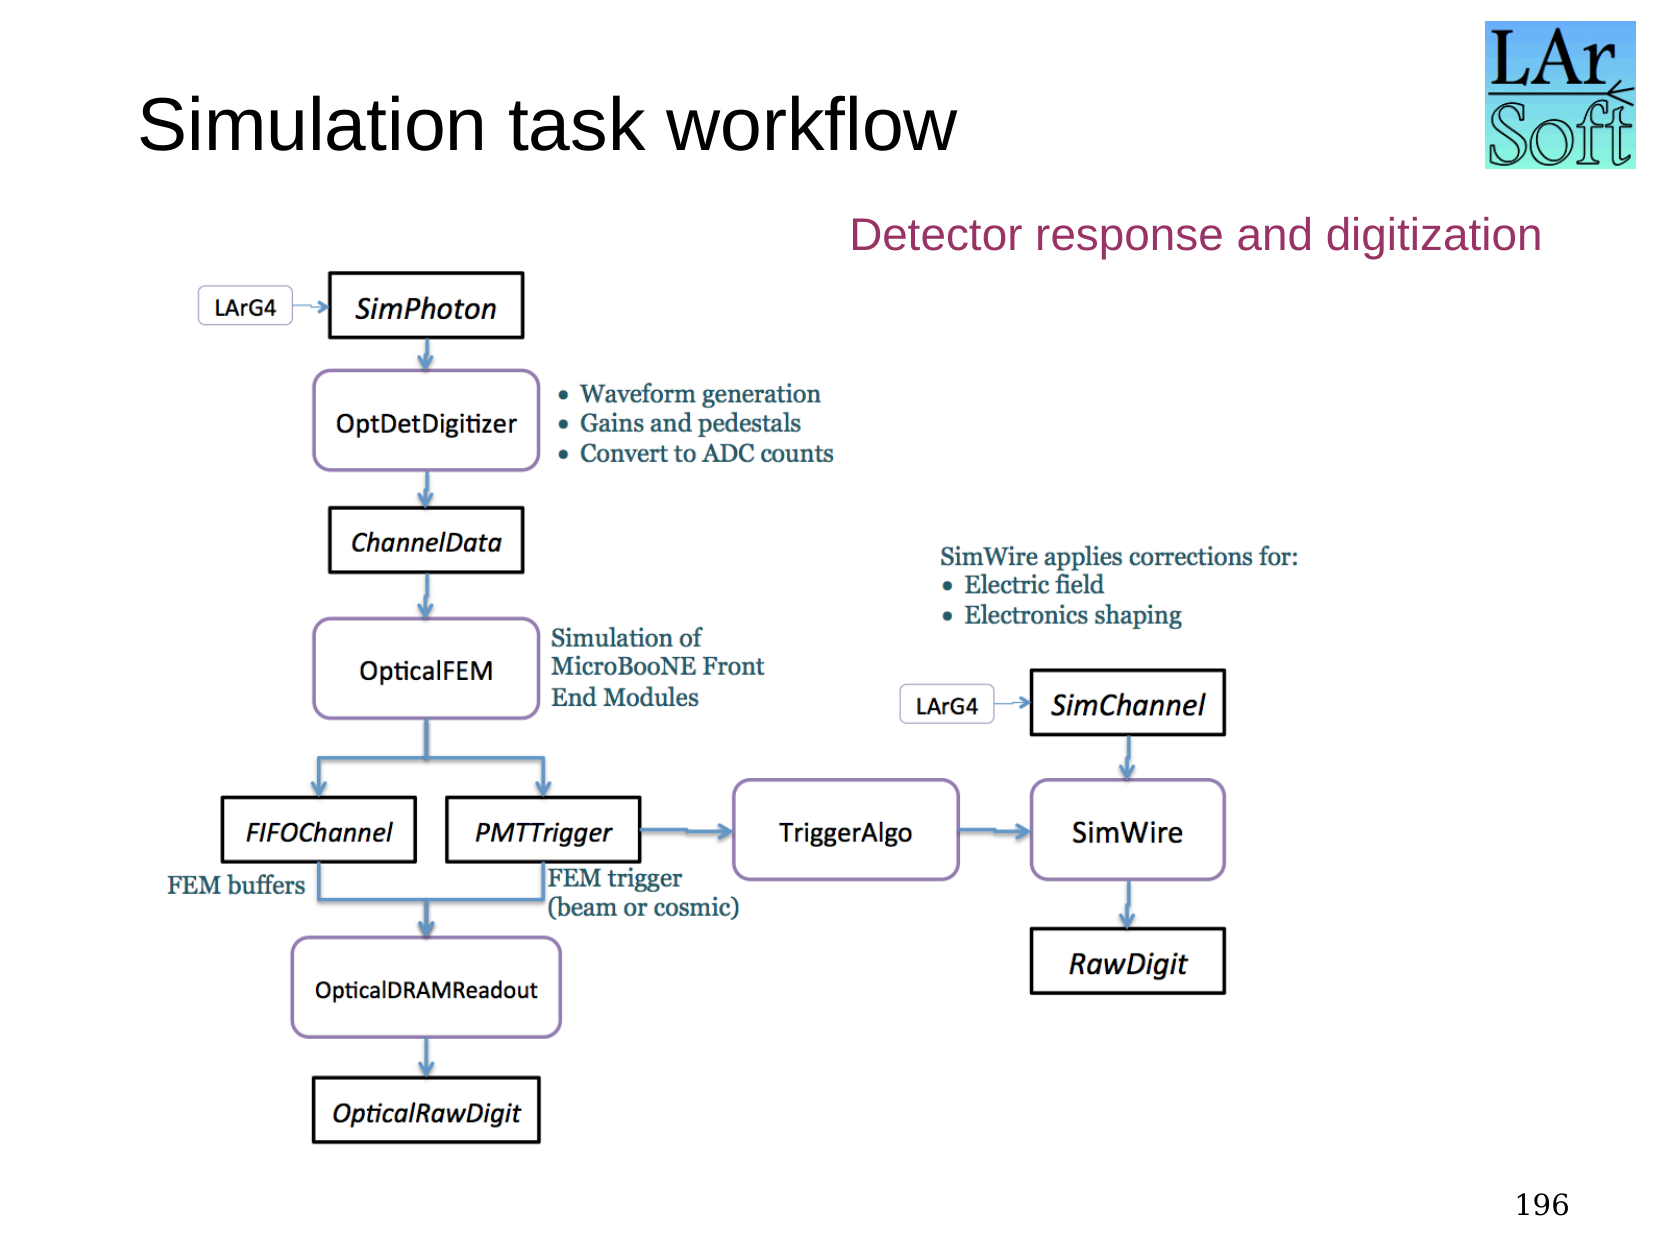

Simulation task workflow
Detector response and digitization
196